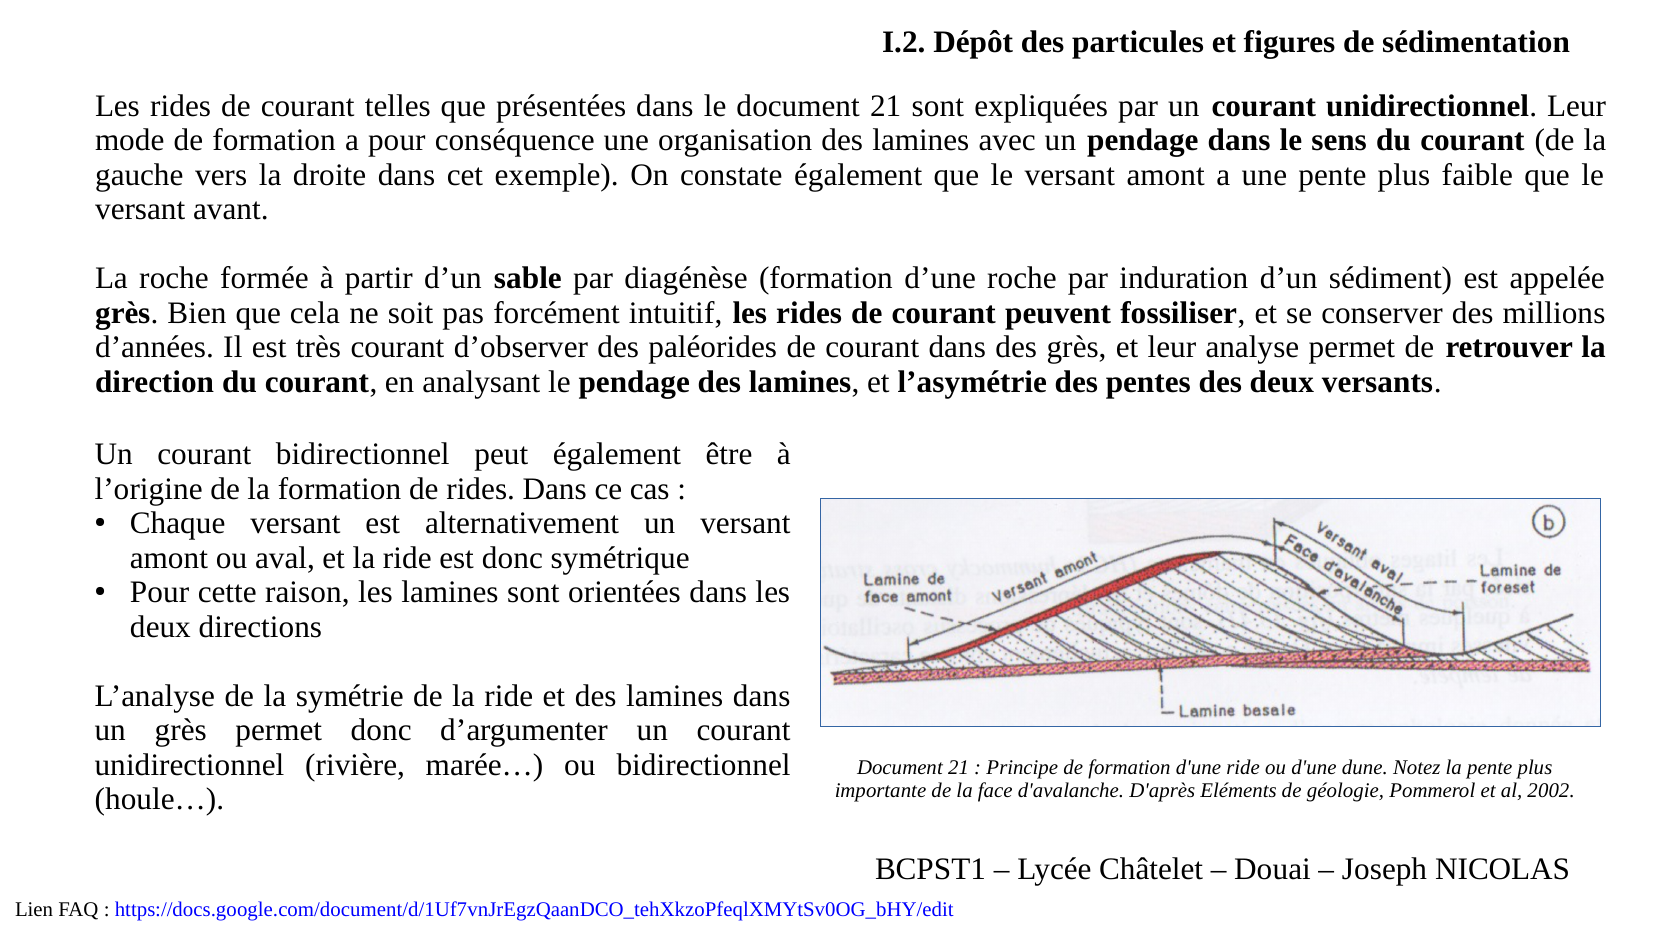

I.2. Dépôt des particules et figures de sédimentation
Les rides de courant telles que présentées dans le document 21 sont expliquées par un courant unidirectionnel. Leur mode de formation a pour conséquence une organisation des lamines avec un pendage dans le sens du courant (de la gauche vers la droite dans cet exemple). On constate également que le versant amont a une pente plus faible que le versant avant.
La roche formée à partir d’un sable par diagénèse (formation d’une roche par induration d’un sédiment) est appelée grès. Bien que cela ne soit pas forcément intuitif, les rides de courant peuvent fossiliser, et se conserver des millions d’années. Il est très courant d’observer des paléorides de courant dans des grès, et leur analyse permet de retrouver la direction du courant, en analysant le pendage des lamines, et l’asymétrie des pentes des deux versants.
Un courant bidirectionnel peut également être à l’origine de la formation de rides. Dans ce cas :
Chaque versant est alternativement un versant amont ou aval, et la ride est donc symétrique
Pour cette raison, les lamines sont orientées dans les deux directions
L’analyse de la symétrie de la ride et des lamines dans un grès permet donc d’argumenter un courant unidirectionnel (rivière, marée…) ou bidirectionnel (houle…).
Document 21 : Principe de formation d'une ride ou d'une dune. Notez la pente plus importante de la face d'avalanche. D'après Eléments de géologie, Pommerol et al, 2002.
BCPST1 – Lycée Châtelet – Douai – Joseph NICOLAS
Lien FAQ : https://docs.google.com/document/d/1Uf7vnJrEgzQaanDCO_tehXkzoPfeqlXMYtSv0OG_bHY/edit